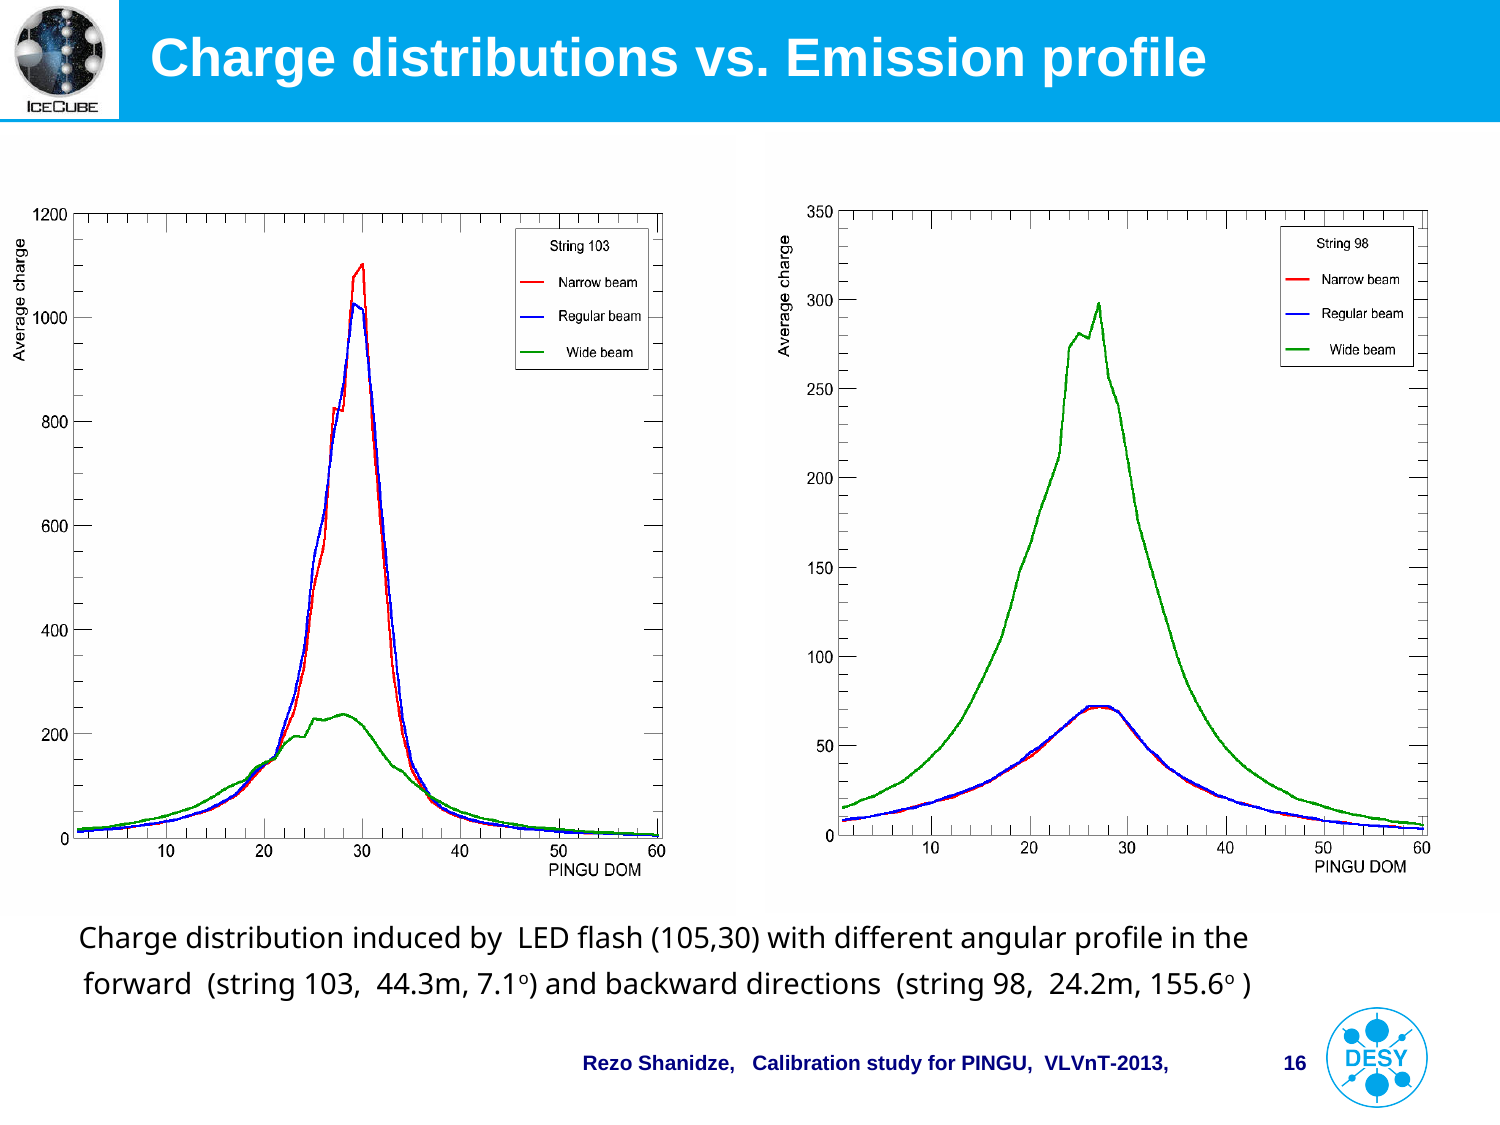

# Charge distributions vs. Emission profile
 Charge distribution induced by LED flash (105,30) with different angular profile in the
 forward (string 103, 44.3m, 7.1o) and backward directions (string 98, 24.2m, 155.6o )
Rezo Shanidze, Calibration study for PINGU, VLVnT-2013, 16